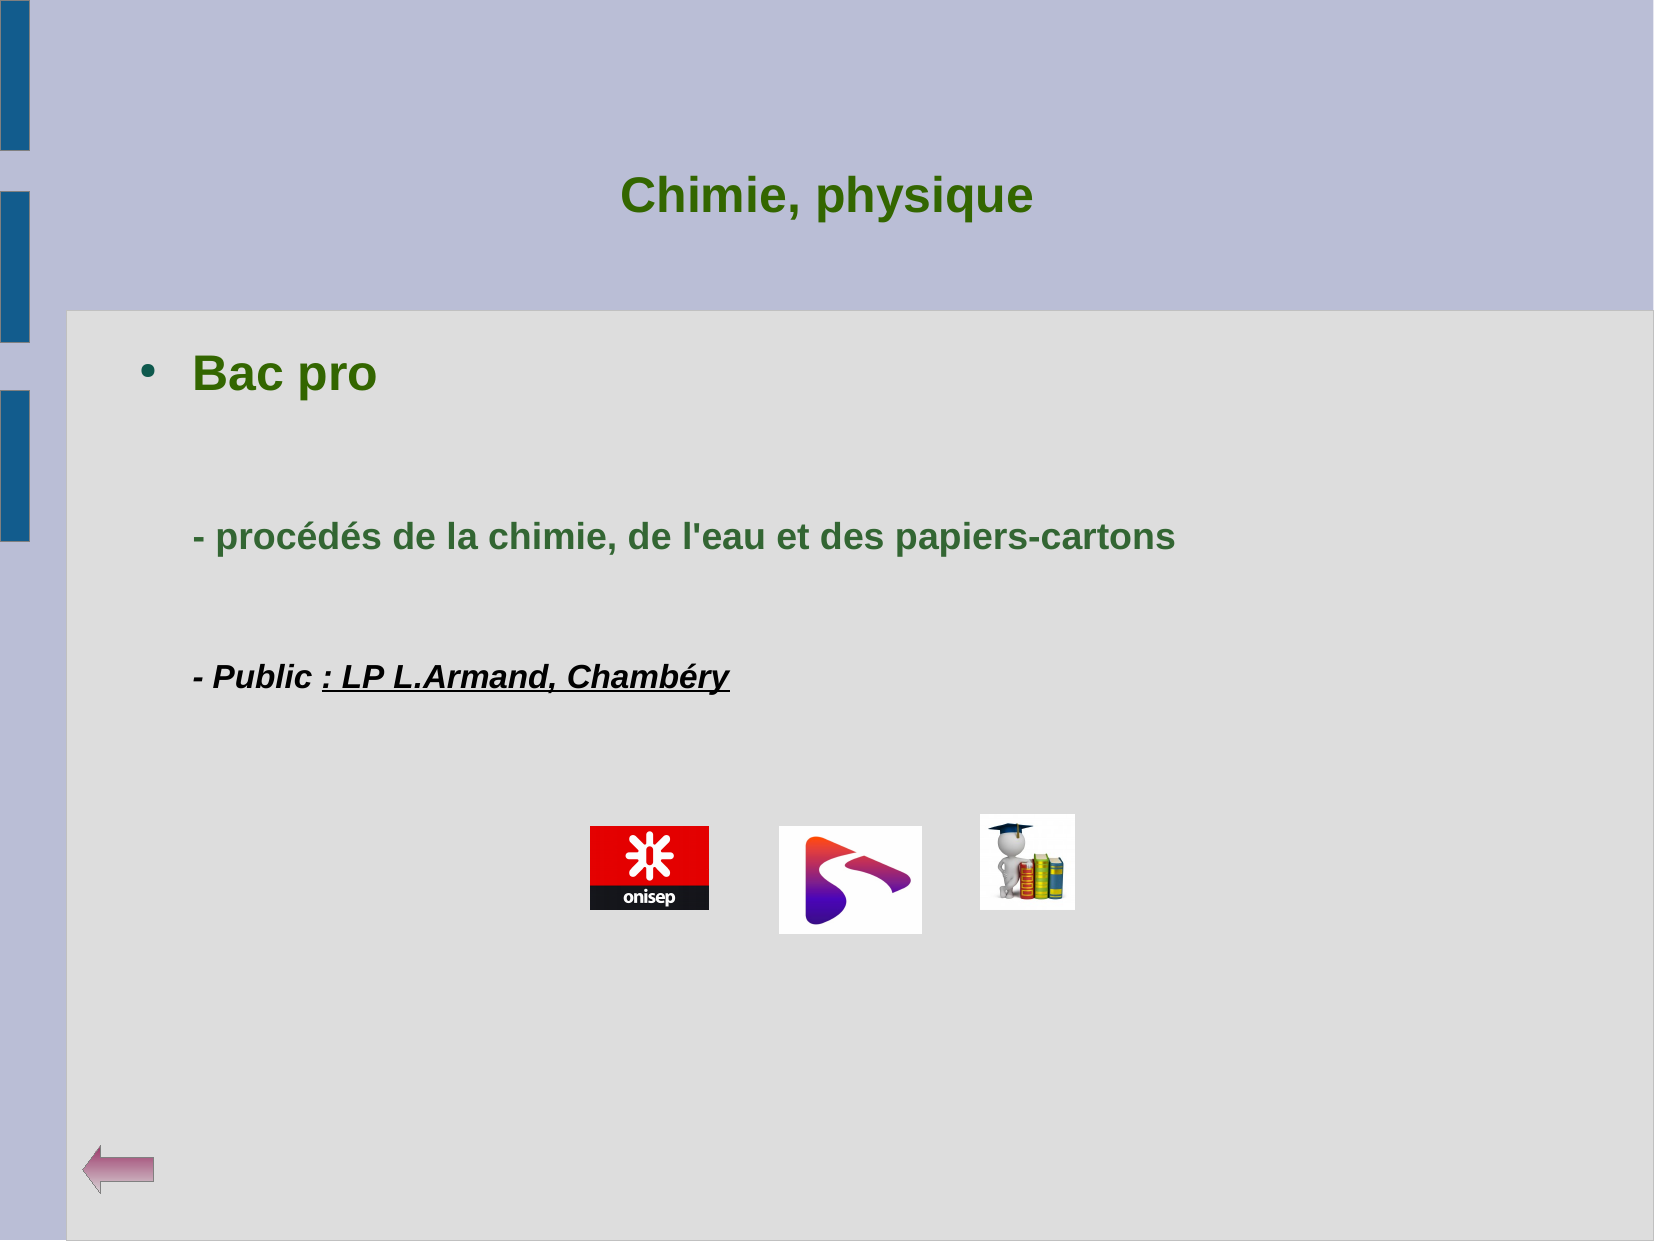

# Chimie, physique
Bac pro
- procédés de la chimie, de l'eau et des papiers-cartons
- Public : LP L.Armand, Chambéry